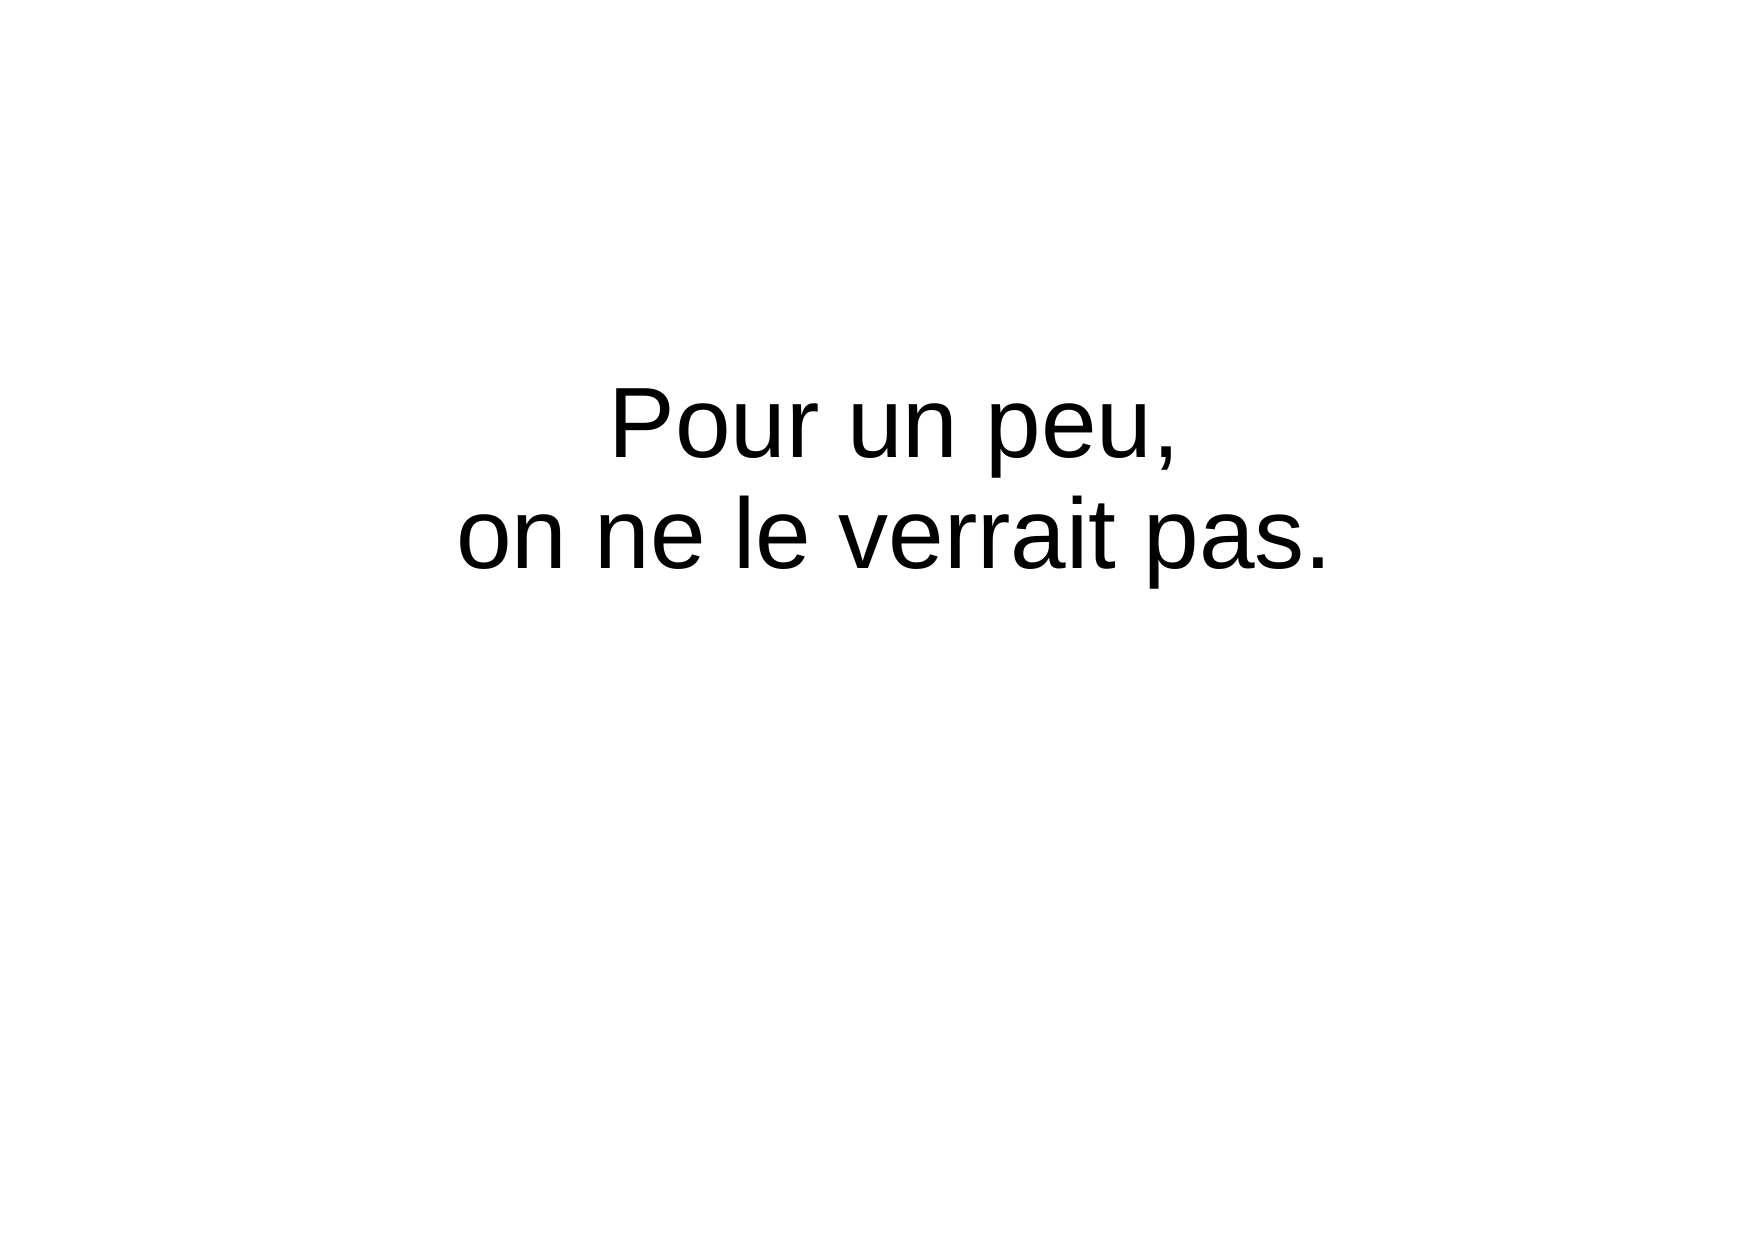

Pour un peu,
on ne le verrait pas.